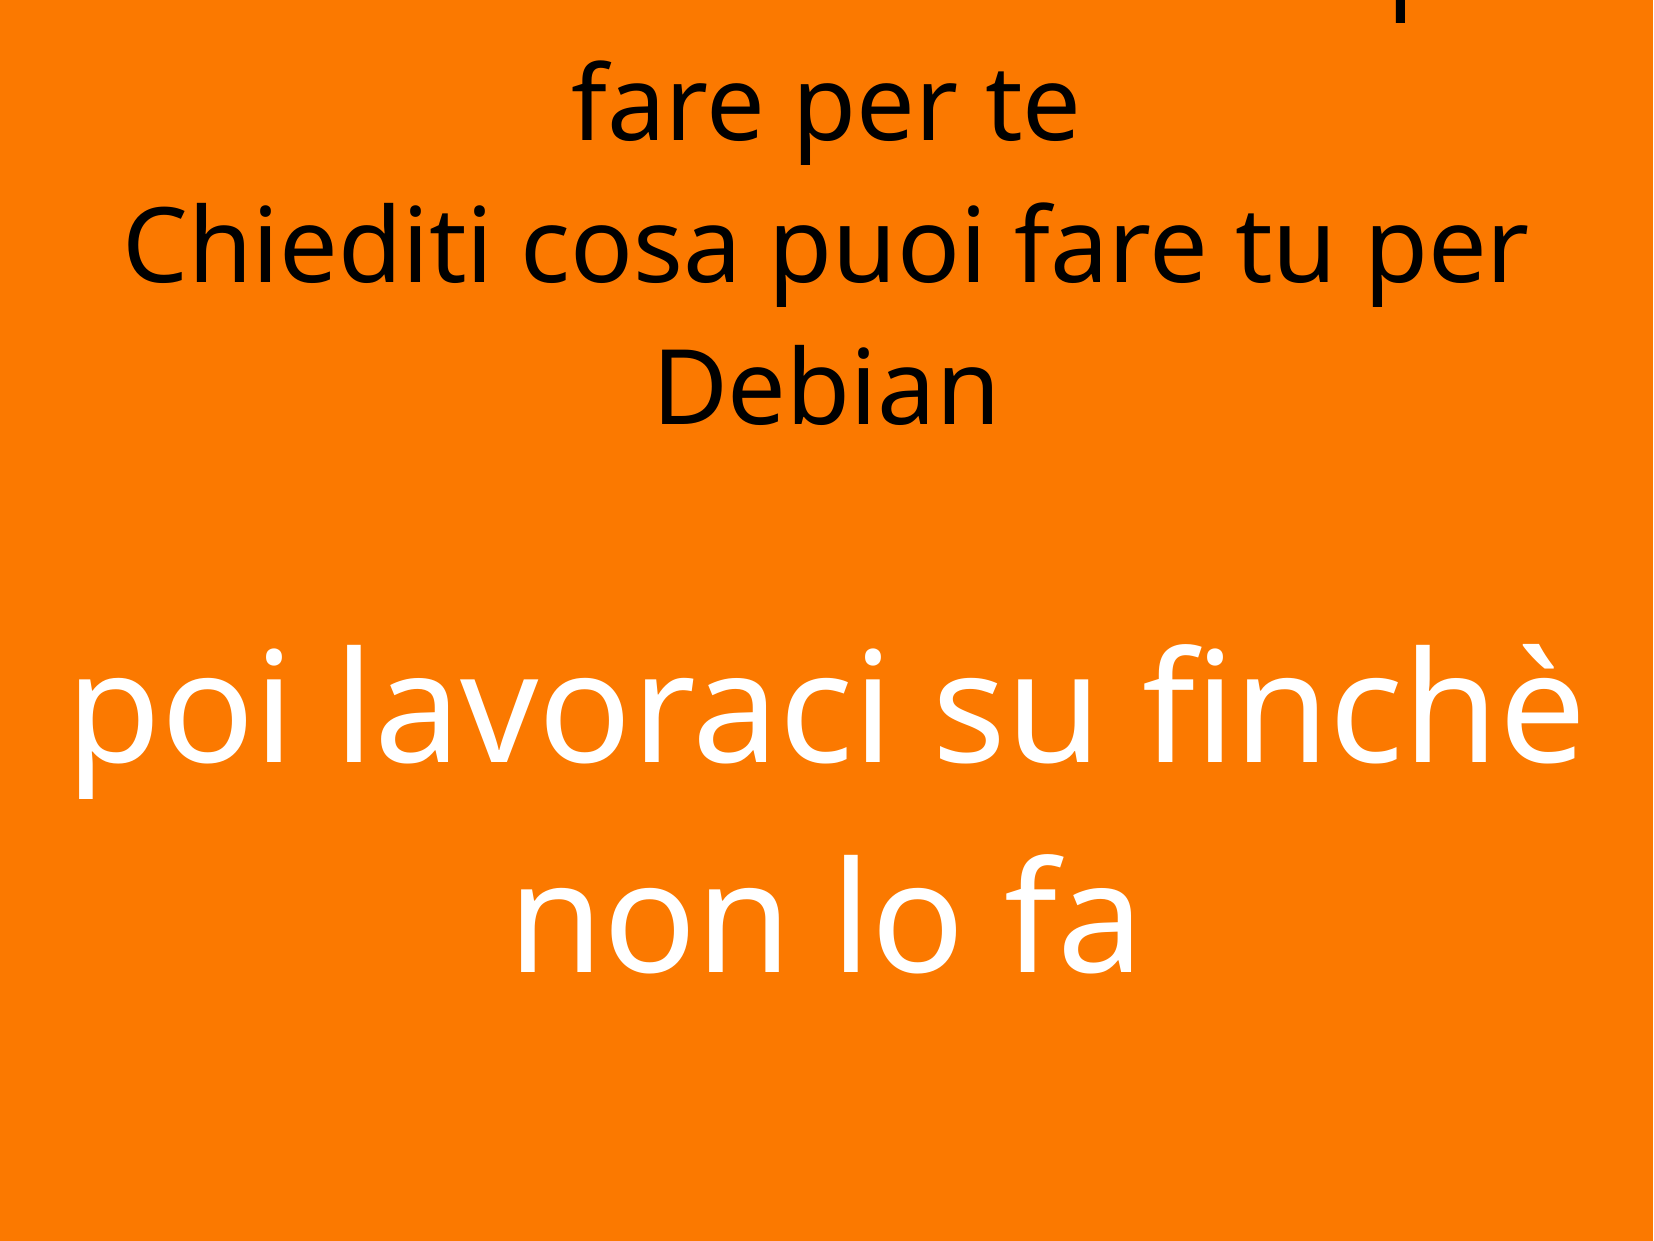

Non chiederti cosa Debian può fare per te
Chiediti cosa puoi fare tu per Debian
poi lavoraci su finchè non lo fa